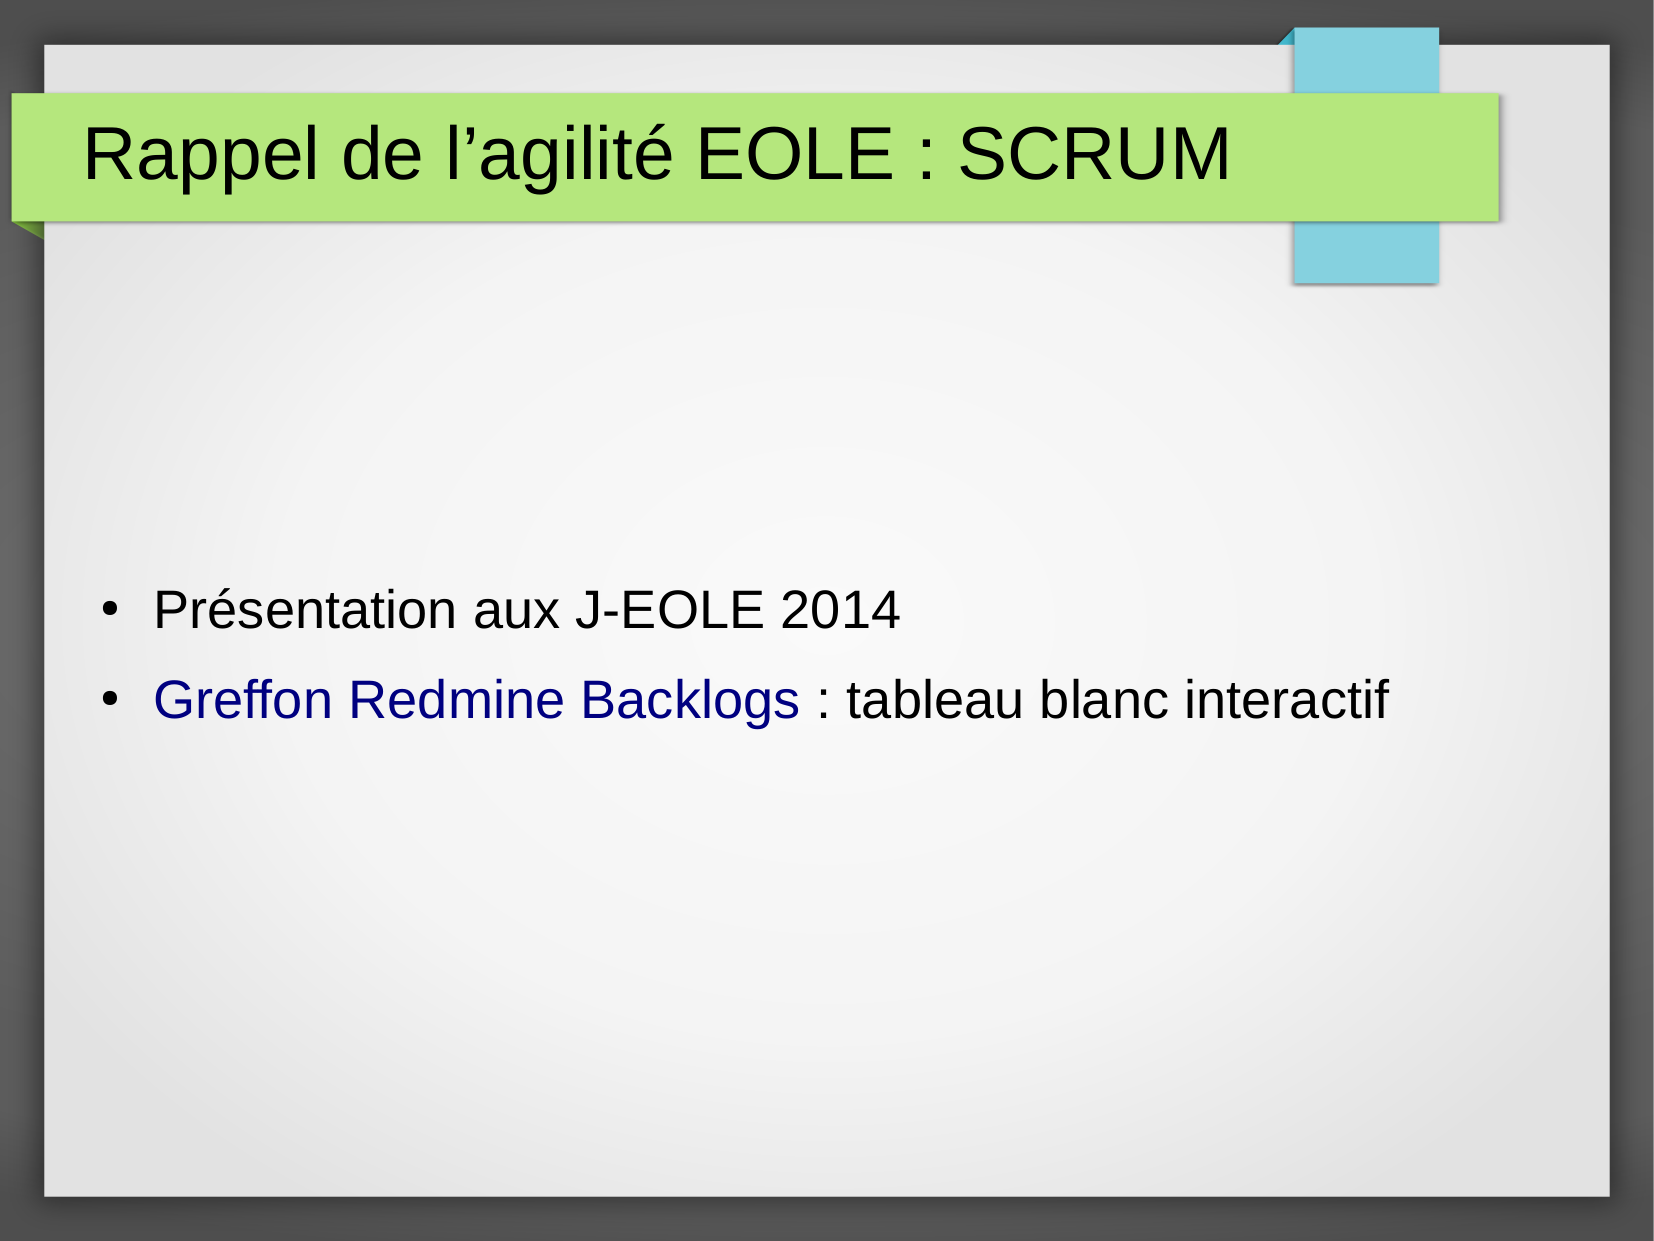

# Rappel de l’agilité EOLE : SCRUM
Présentation aux J-EOLE 2014
Greffon Redmine Backlogs : tableau blanc interactif